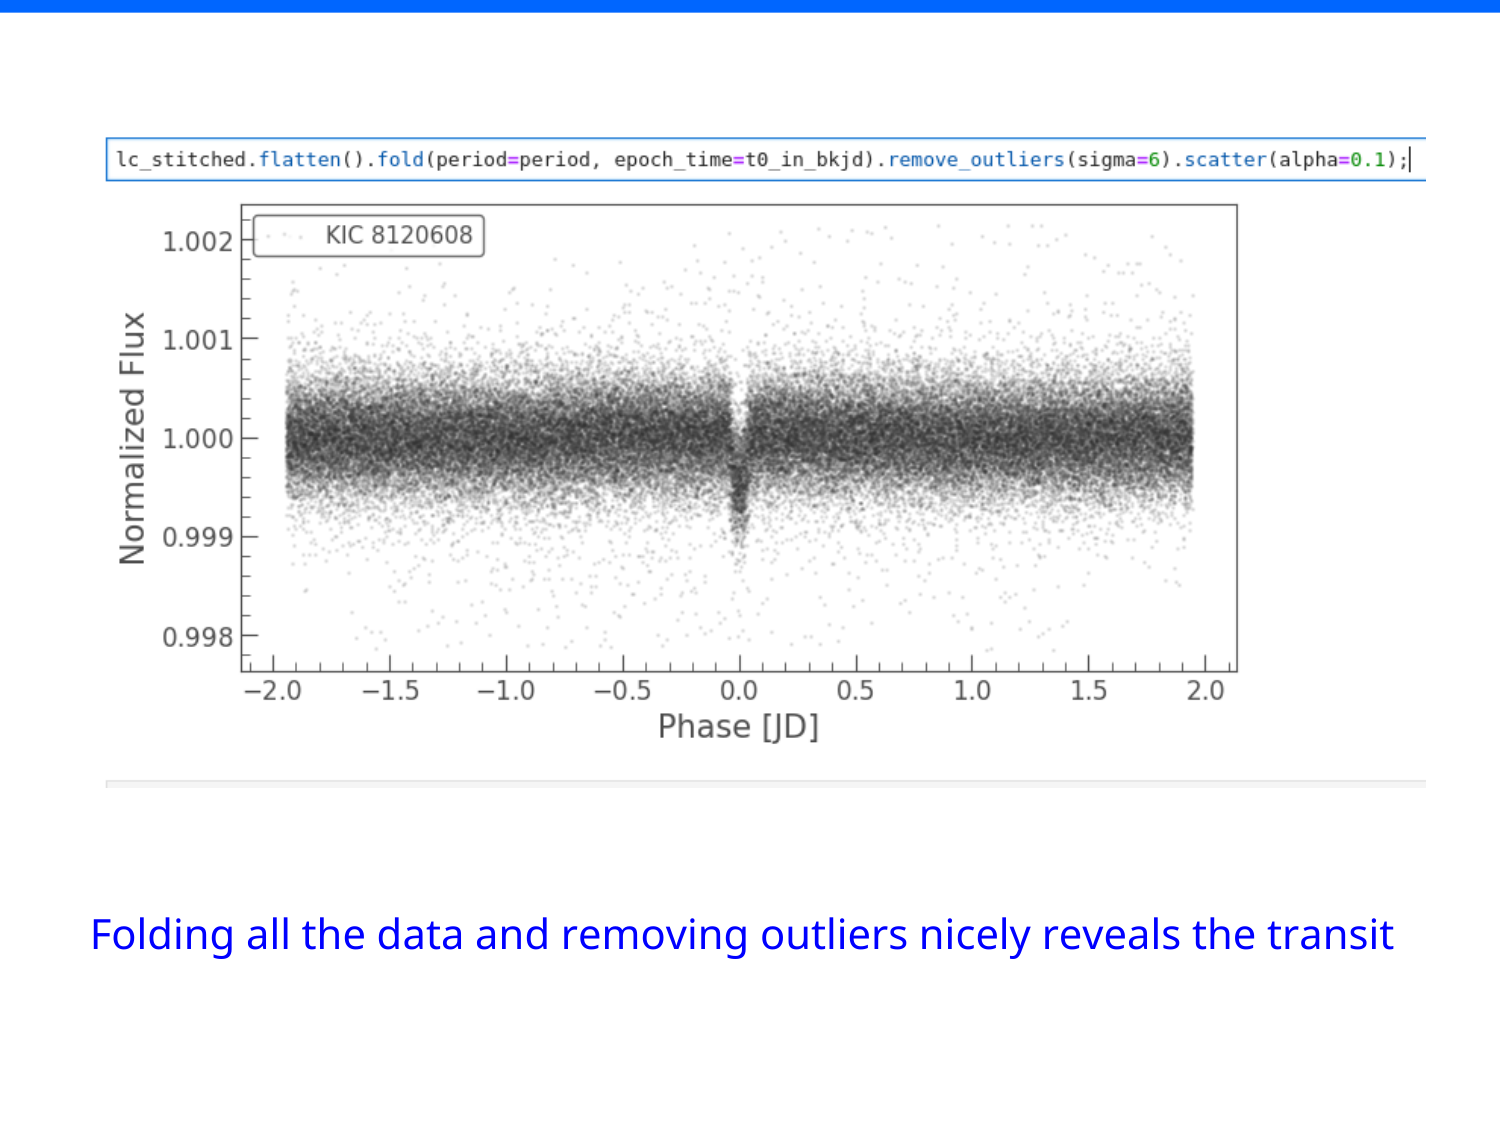

Folding all the data and removing outliers nicely reveals the transit
37